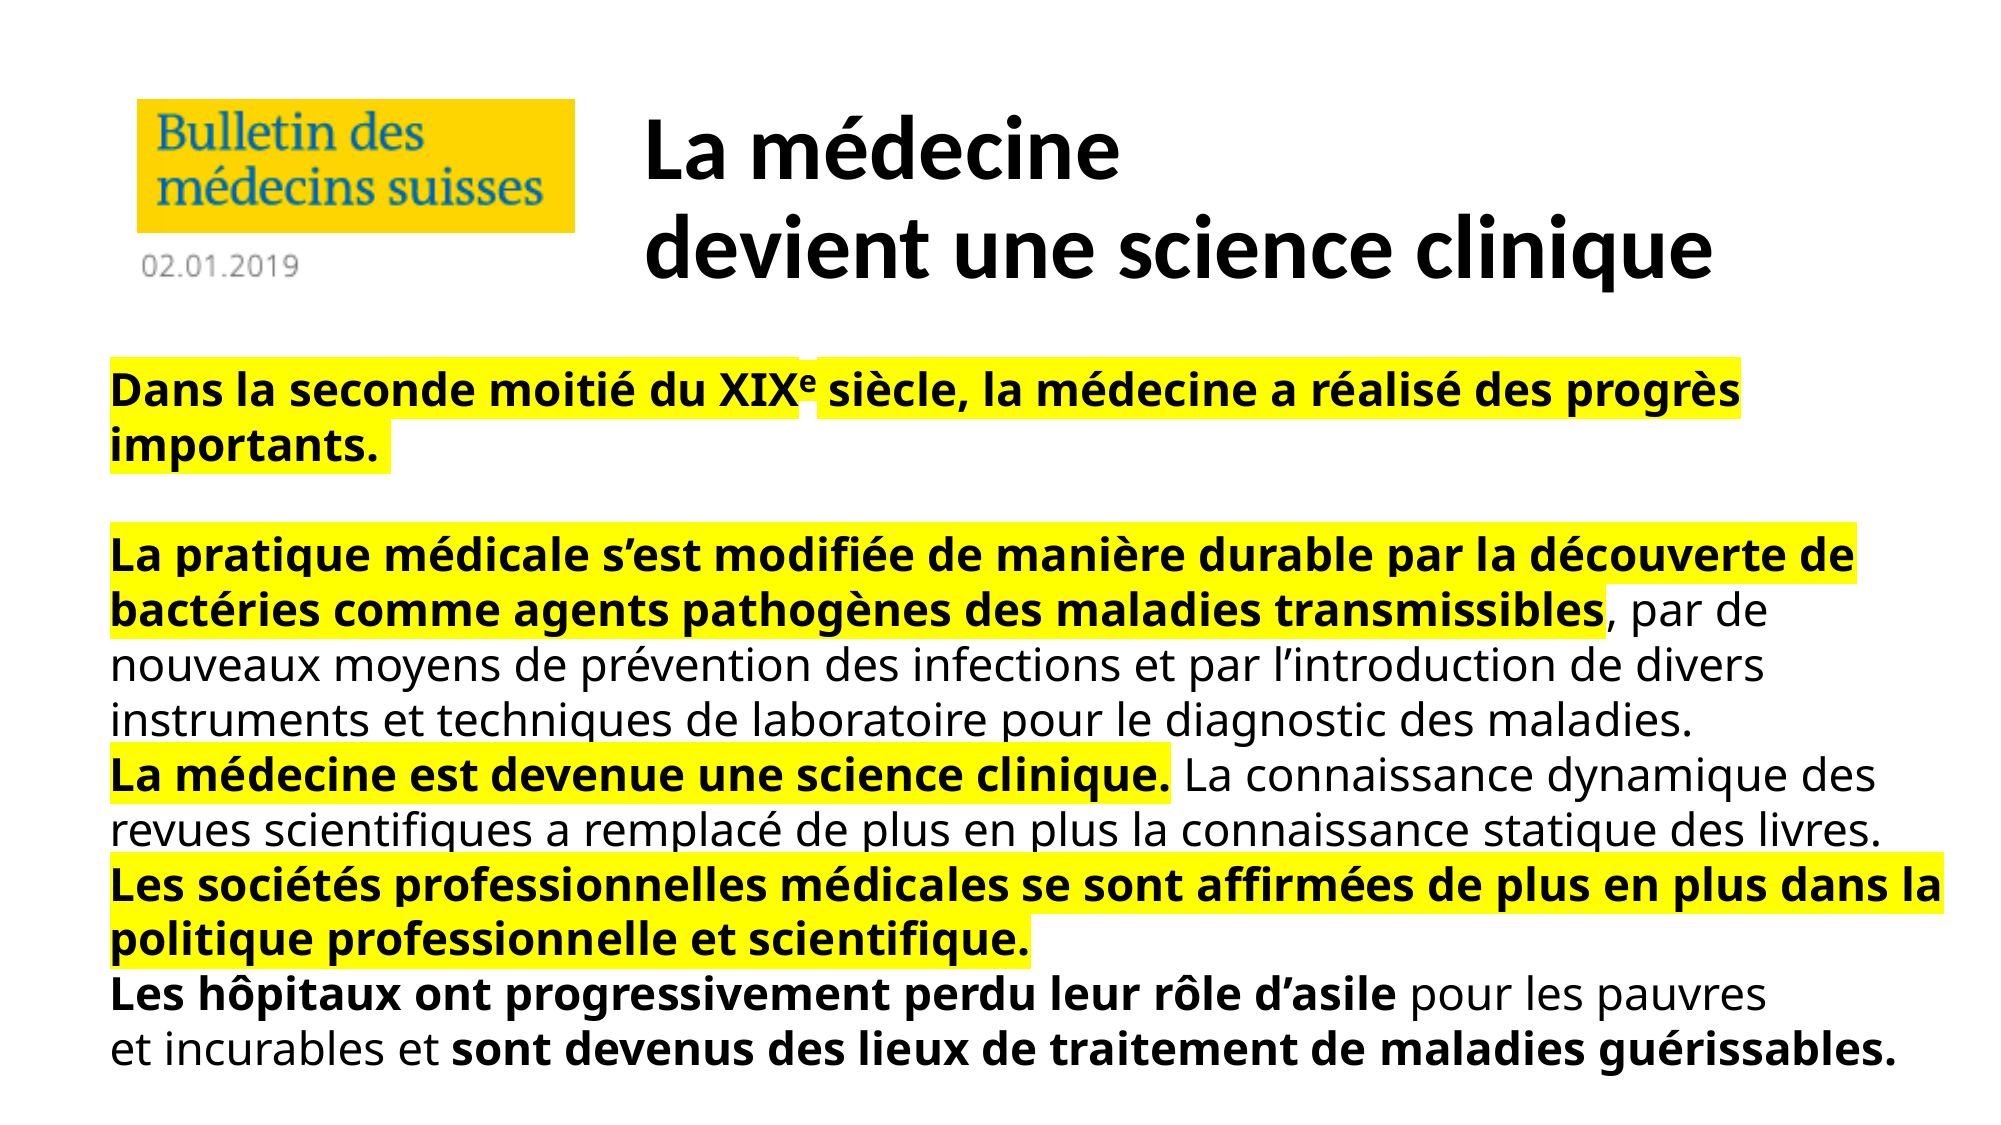

# La médecine devient une science clinique
Dans la seconde moitié du XIXe siècle, la médecine a ­réalisé des progrès importants.
La pratique médicale s’est modifiée de manière durable par la découverte  de bactéries comme agents pathogènes des maladies transmissibles, par de nouveaux moyens de prévention des infections et par l’introduction de divers instruments et techniques de laboratoire pour le diagnostic des mala­dies.
La médecine est devenue une science clinique. La connaissance dynamique des revues scien­tifiques a remplacé de plus en plus la connaissance ­statique des livres.
Les sociétés professionnelles médicales se sont affirmées de plus en plus dans la politique professionnelle et scientifique.
Les hôpitaux ont progressivement perdu leur rôle d’asile pour les pauvres et incurables et sont devenus des lieux de traitement de maladies guérissables.